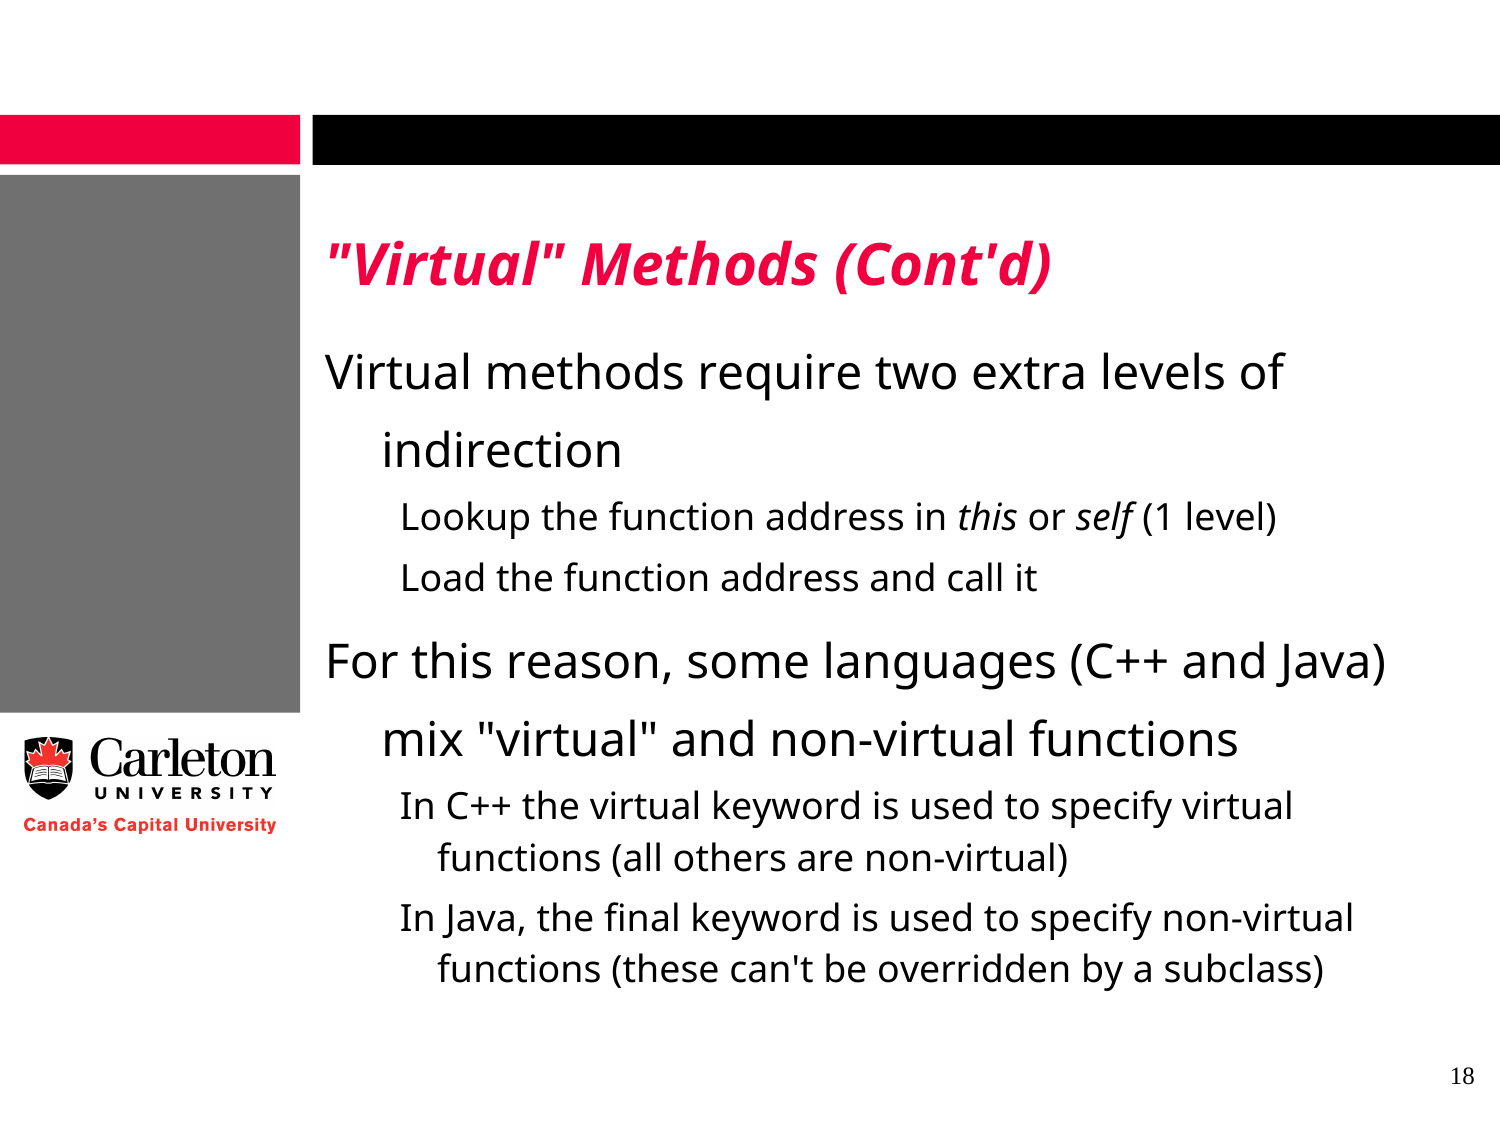

# "Virtual" Methods (Cont'd)
Virtual methods require two extra levels of indirection
Lookup the function address in this or self (1 level)
Load the function address and call it
For this reason, some languages (C++ and Java) mix "virtual" and non-virtual functions
In C++ the virtual keyword is used to specify virtual functions (all others are non-virtual)
In Java, the final keyword is used to specify non-virtual functions (these can't be overridden by a subclass)
18